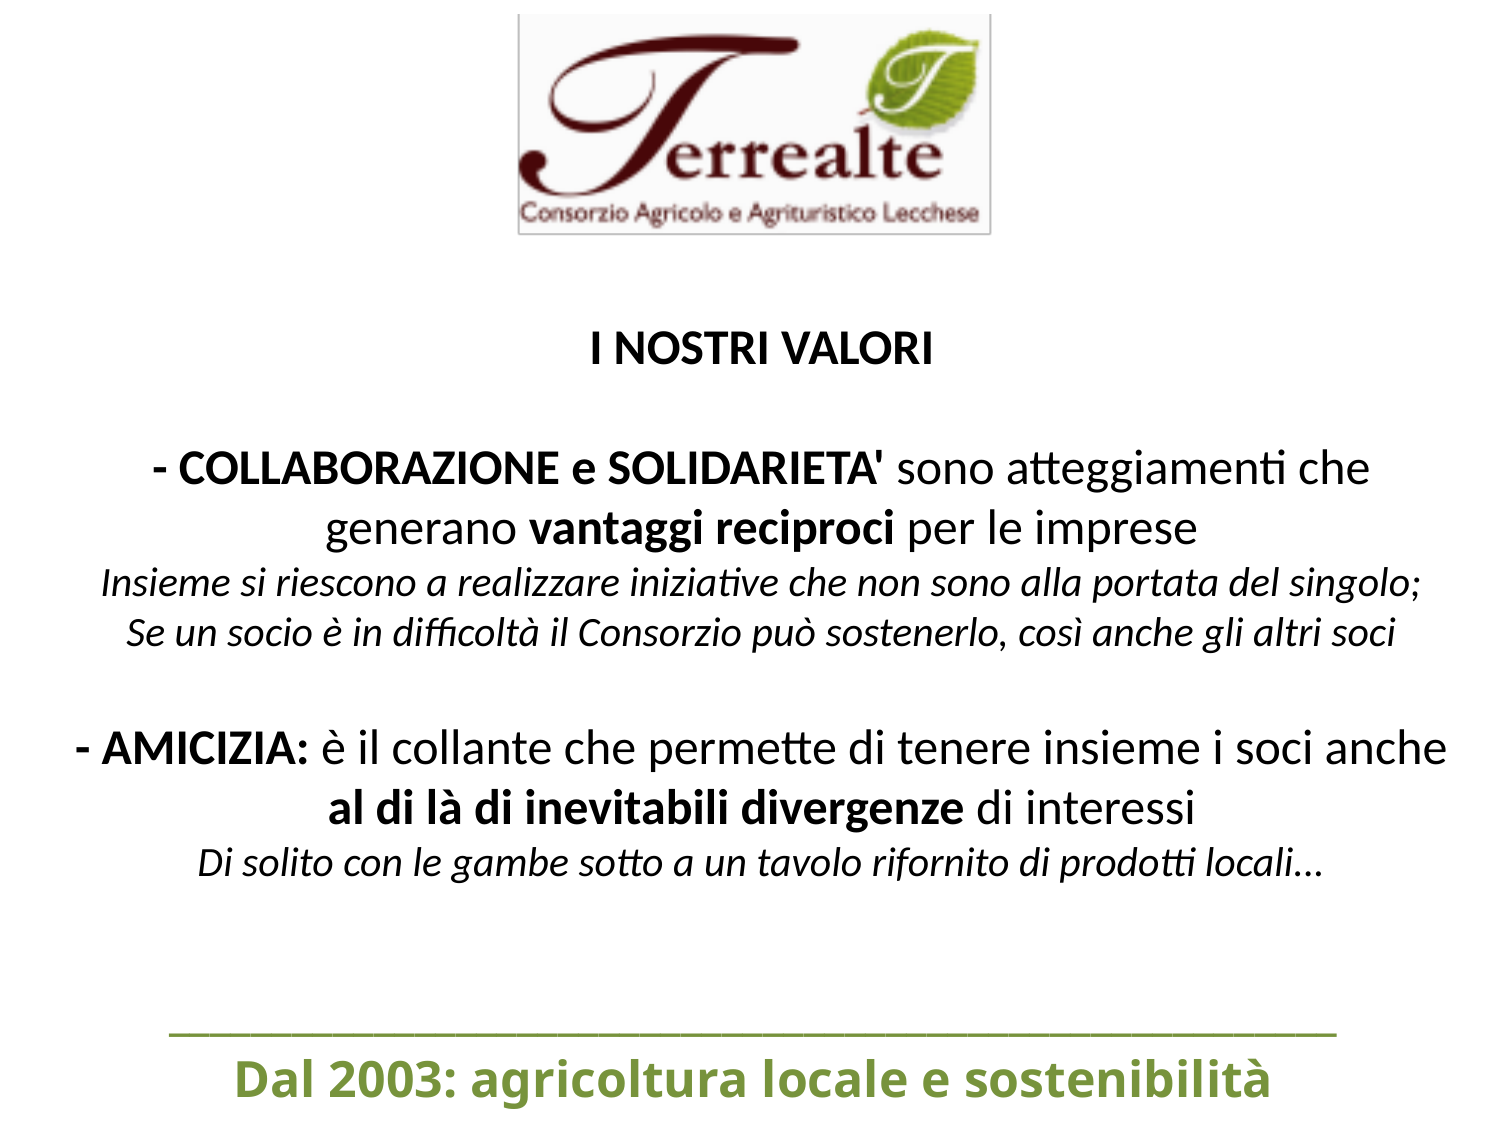

# I NOSTRI VALORI - COLLABORAZIONE e SOLIDARIETA' sono atteggiamenti che generano vantaggi reciproci per le imprese Insieme si riescono a realizzare iniziative che non sono alla portata del singolo; Se un socio è in difficoltà il Consorzio può sostenerlo, così anche gli altri soci - AMICIZIA: è il collante che permette di tenere insieme i soci anche al di là di inevitabili divergenze di interessi Di solito con le gambe sotto a un tavolo rifornito di prodotti locali...
_________________________________________________________
Dal 2003: agricoltura locale e sostenibilità